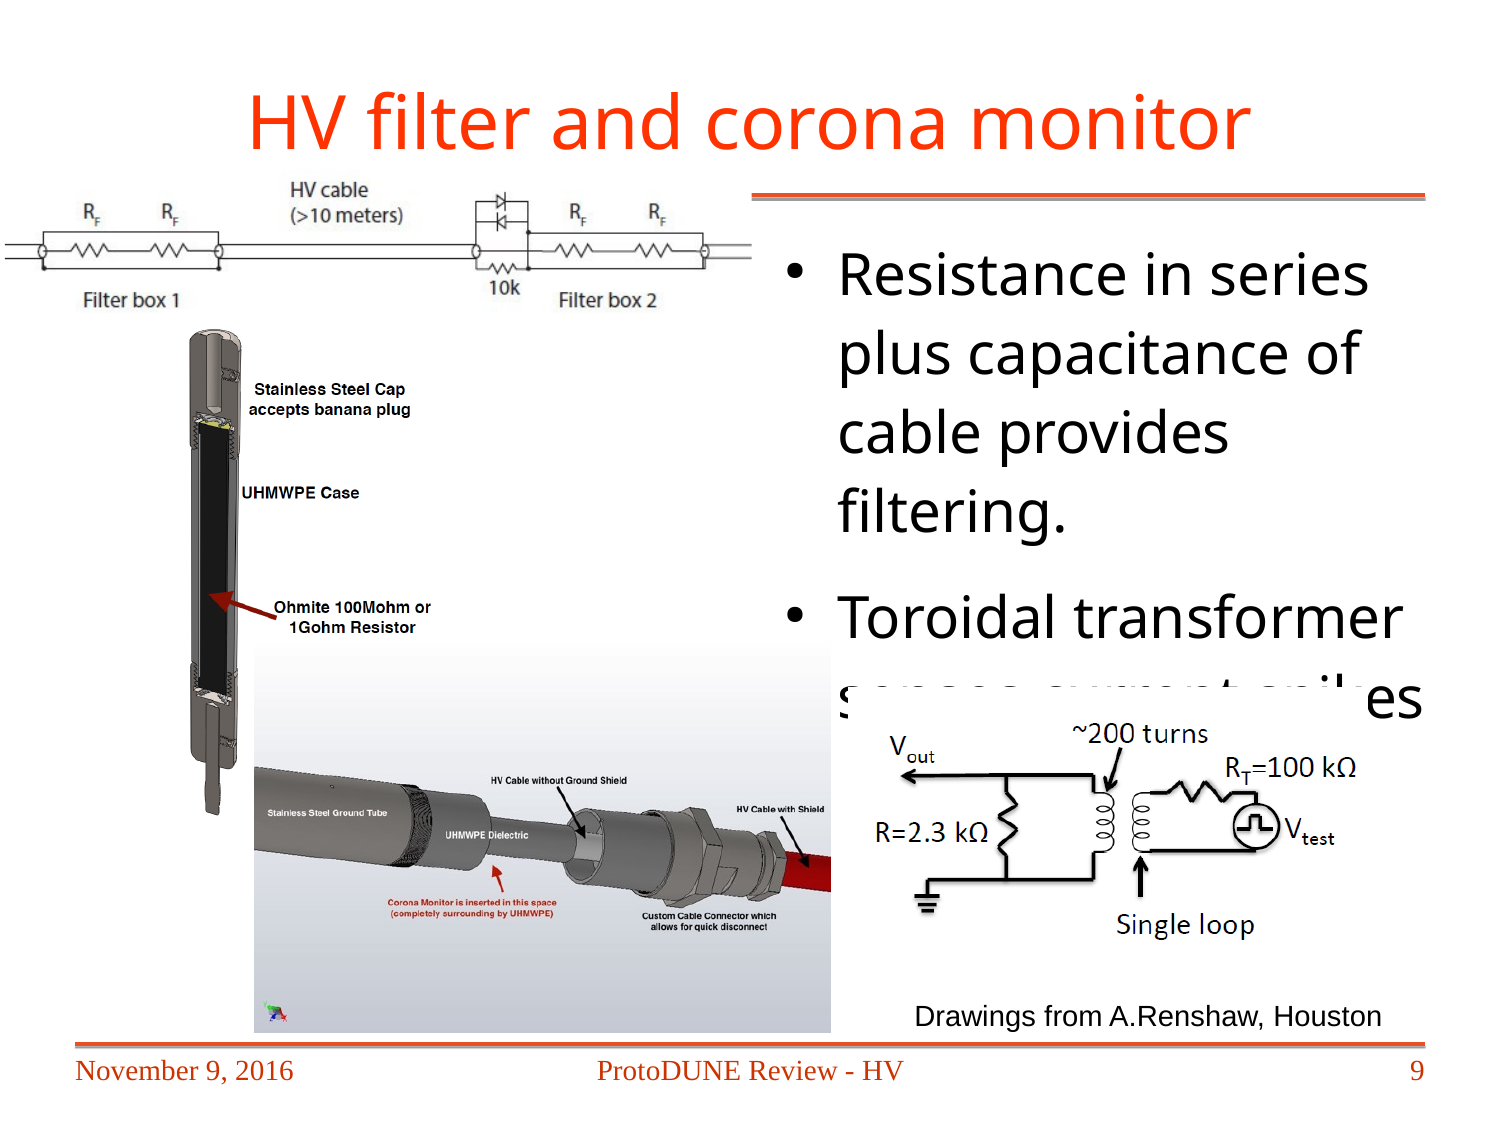

# HV filter and corona monitor
Resistance in series plus capacitance of cable provides filtering.
Toroidal transformer senses current spikes
Drawings from A.Renshaw, Houston
November 9, 2016
ProtoDUNE Review - HV
9